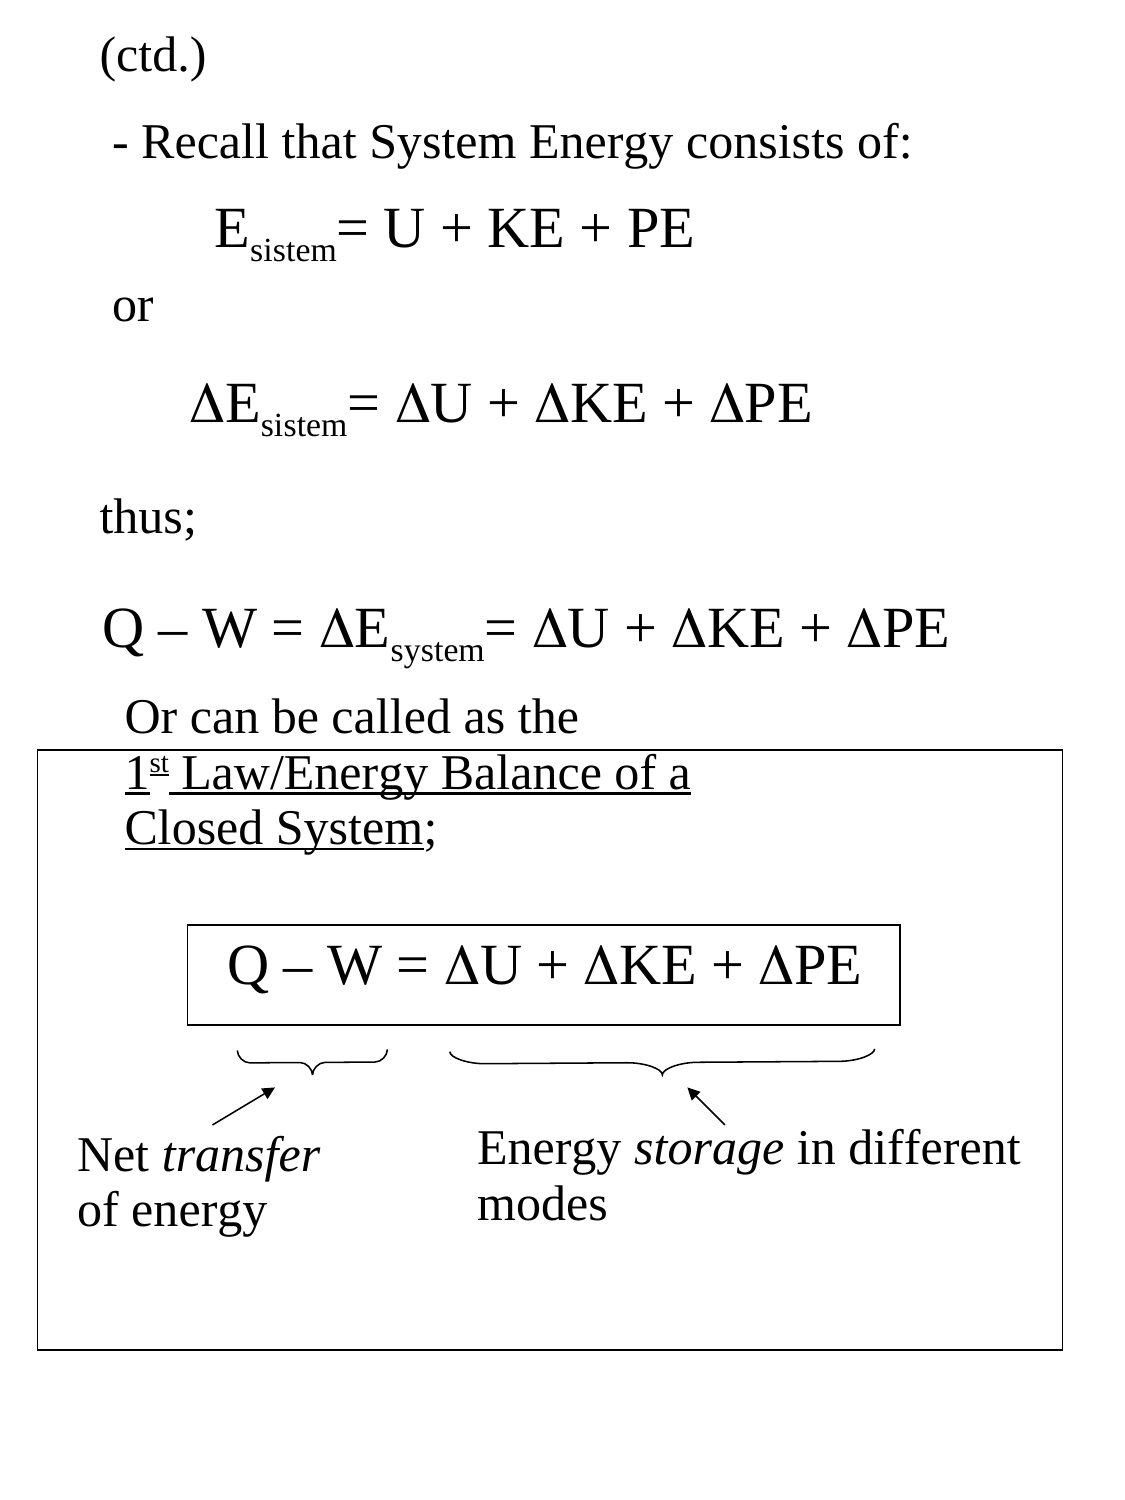

(ctd.)
- Recall that System Energy consists of:
Esistem= U + KE + PE
or
Esistem= U + KE + PE
thus;
Q – W = Esystem= U + KE + PE
Or can be called as the
1st Law/Energy Balance of a Closed System;
Q – W = U + KE + PE
Energy storage in different modes
Net transfer of energy